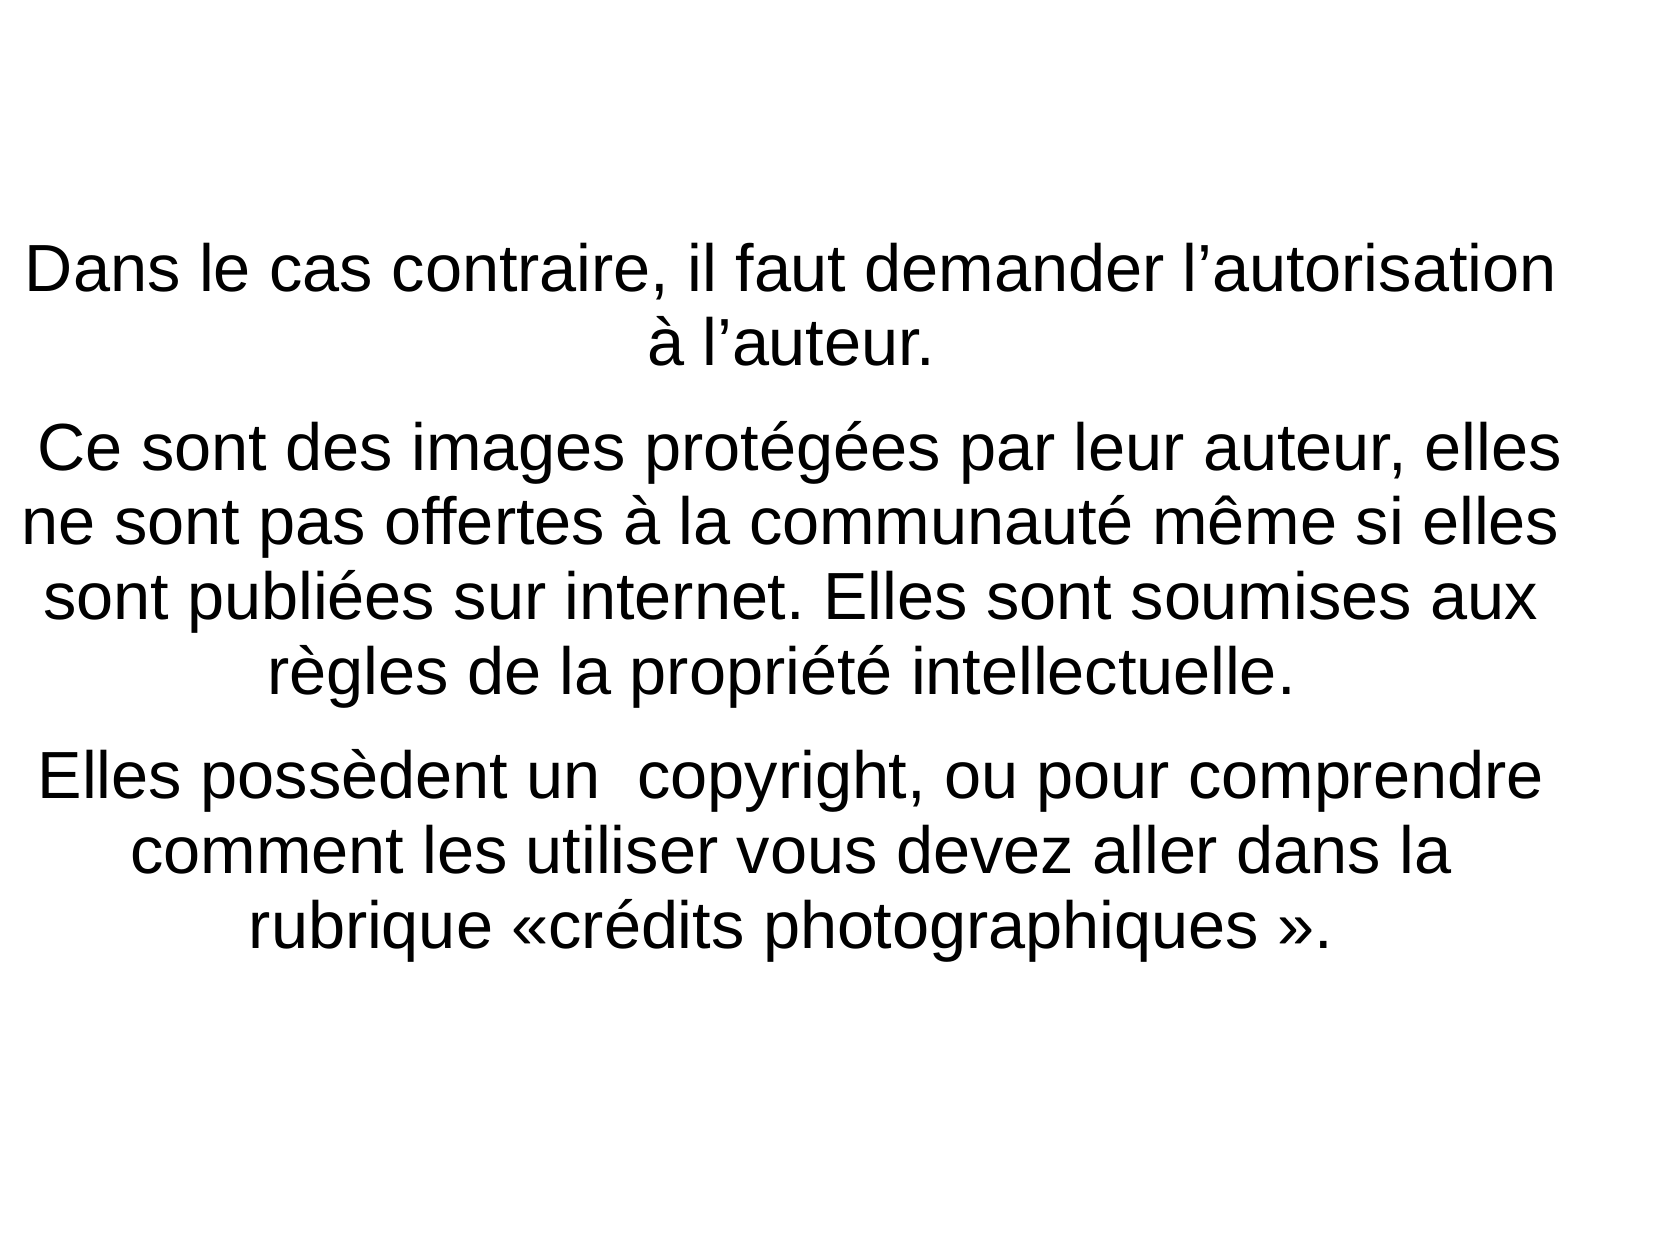

# Dans le cas contraire, il faut demander l’autorisation à l’auteur.
 Ce sont des images protégées par leur auteur, elles ne sont pas offertes à la communauté même si elles sont publiées sur internet. Elles sont soumises aux règles de la propriété intellectuelle.
Elles possèdent un copyright, ou pour comprendre comment les utiliser vous devez aller dans la rubrique «crédits photographiques ».